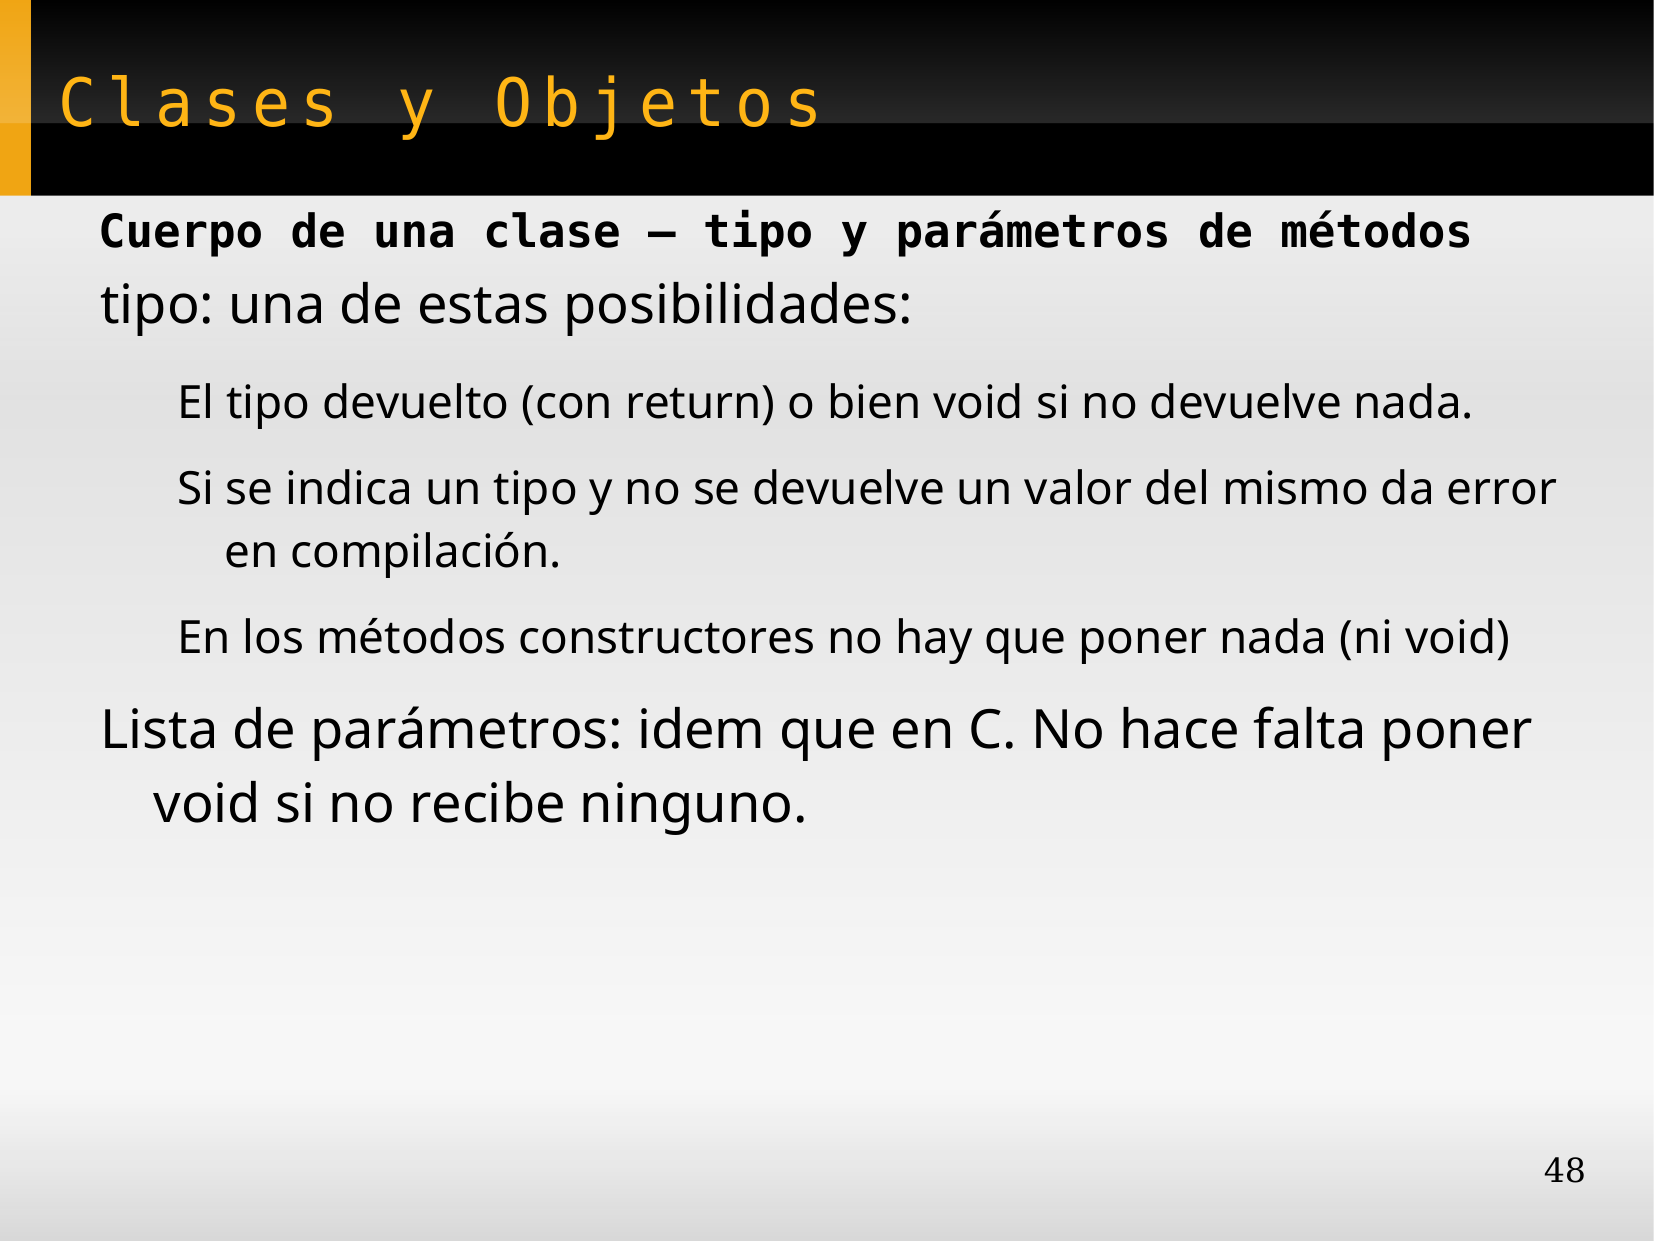

# Clases y Objetos
Cuerpo de una clase – tipo y parámetros de métodos
tipo: una de estas posibilidades:
El tipo devuelto (con return) o bien void si no devuelve nada.
Si se indica un tipo y no se devuelve un valor del mismo da error en compilación.
En los métodos constructores no hay que poner nada (ni void)
Lista de parámetros: idem que en C. No hace falta poner void si no recibe ninguno.
48